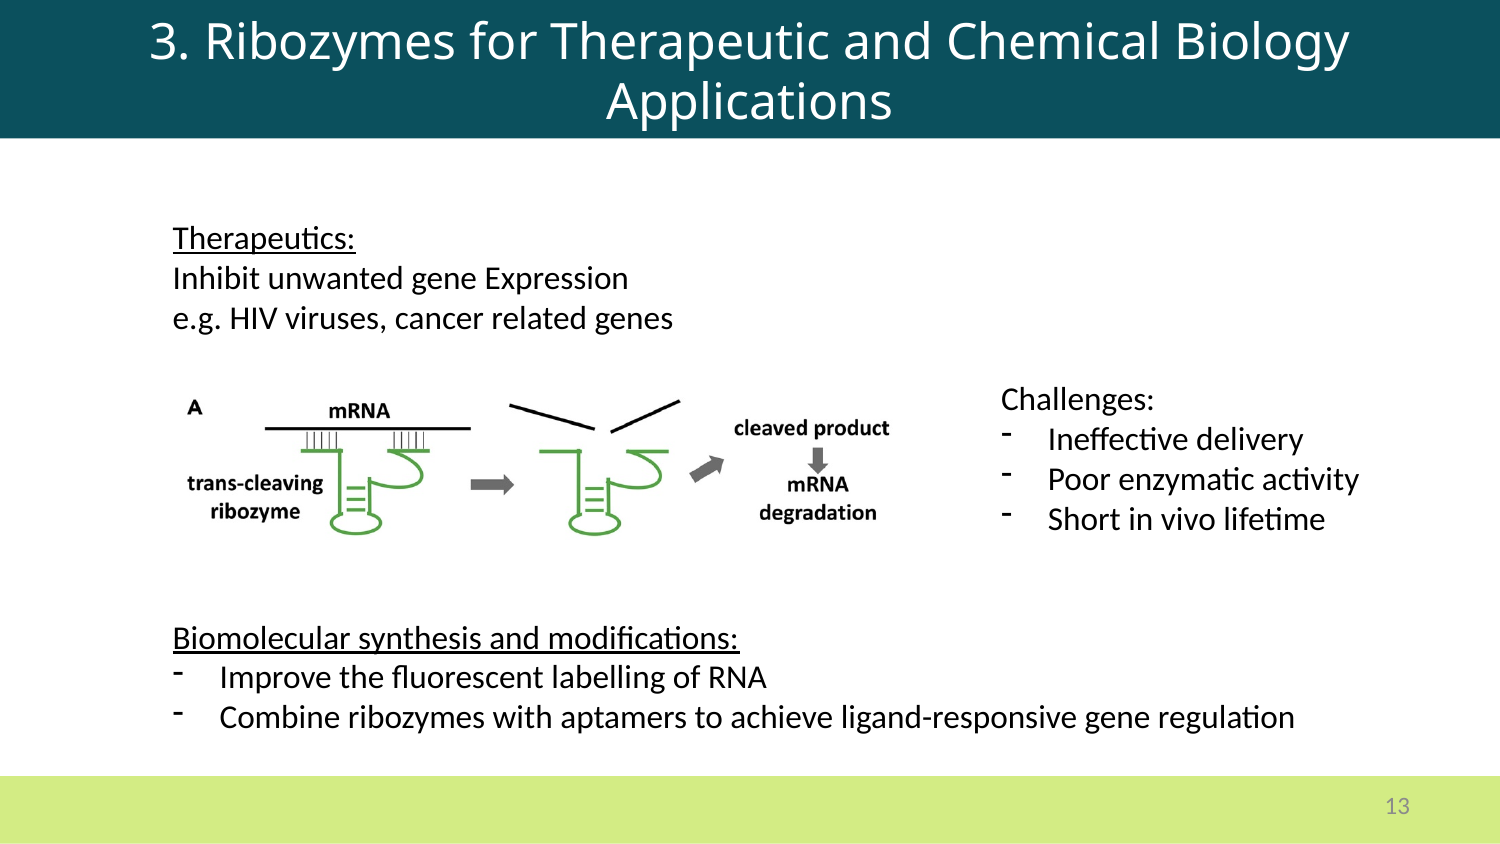

3. Ribozymes for Therapeutic and Chemical Biology Applications
Therapeutics:
Inhibit unwanted gene Expression
e.g. HIV viruses, cancer related genes
Biomolecular synthesis and modifications:
Improve the fluorescent labelling of RNA
Combine ribozymes with aptamers to achieve ligand-responsive gene regulation
Challenges:
Ineffective delivery
Poor enzymatic activity
Short in vivo lifetime